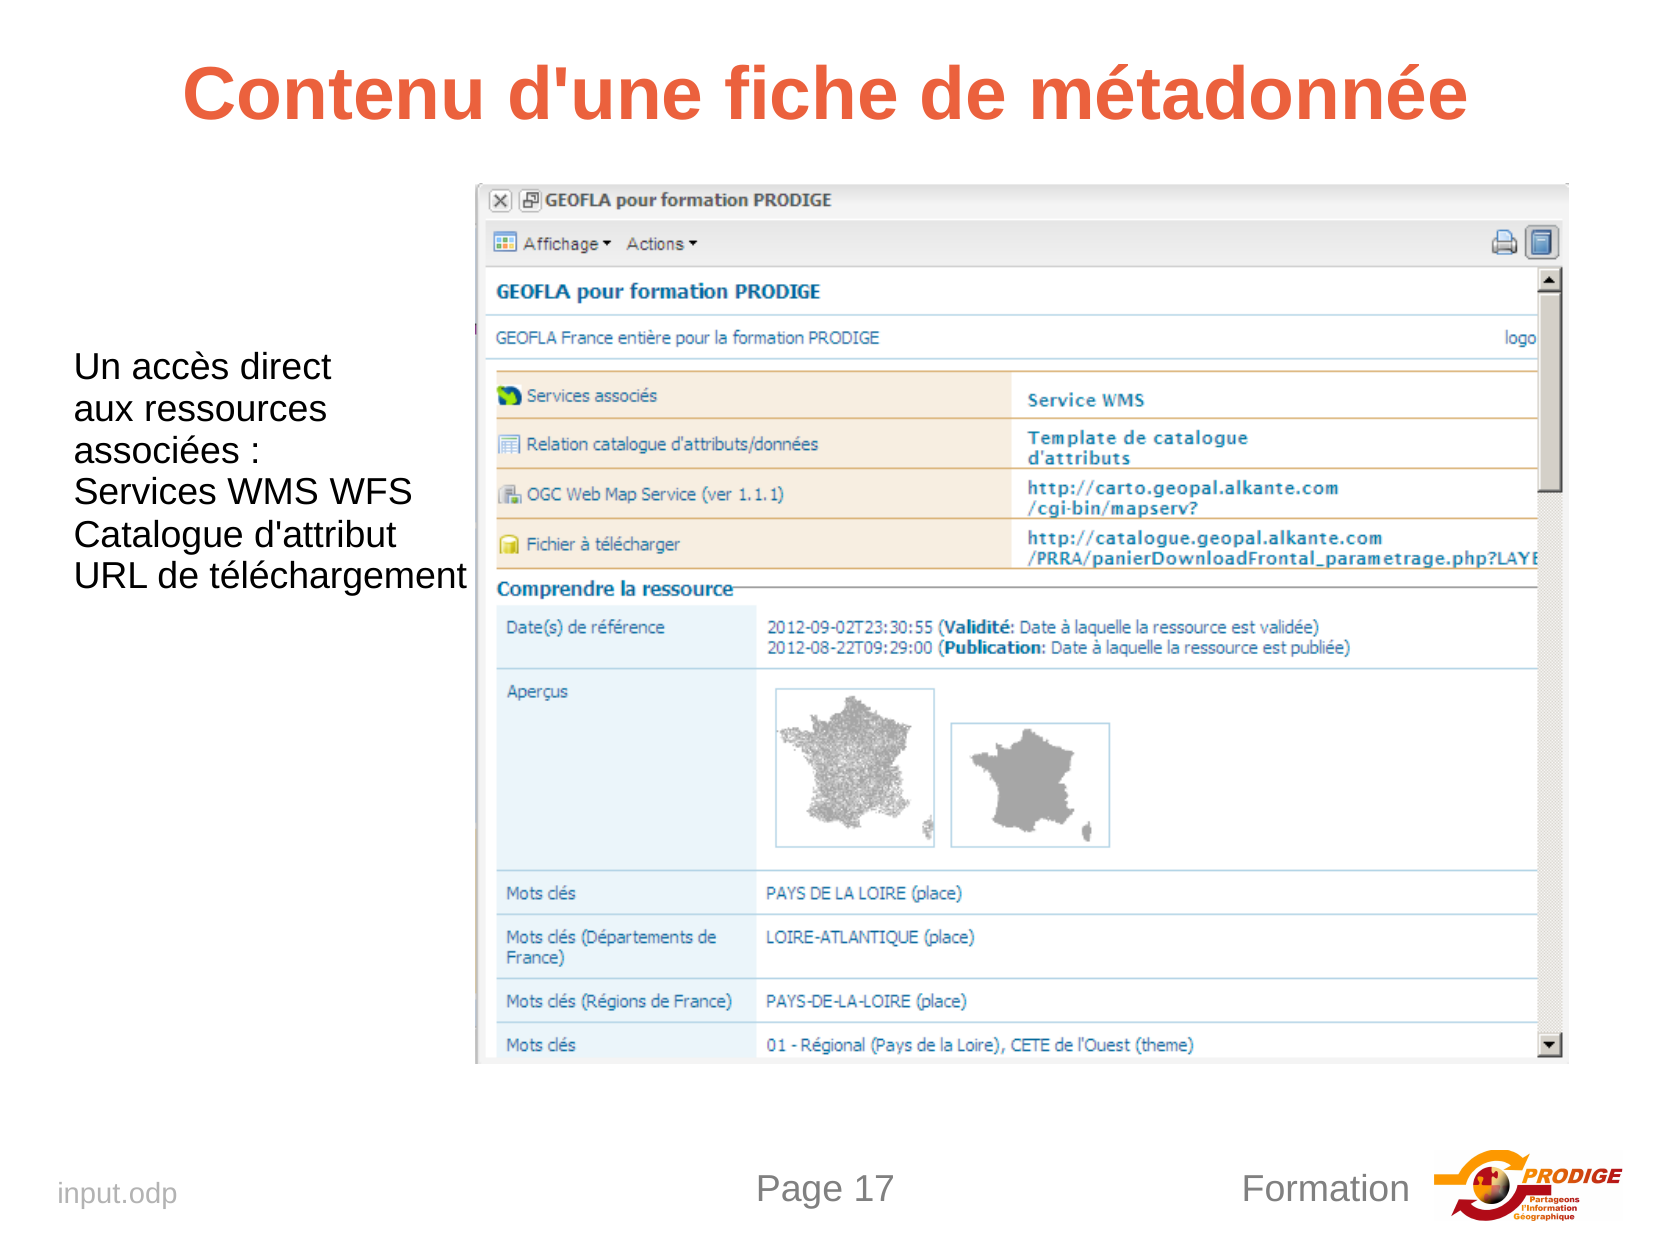

# Contenu d'une fiche de métadonnée
Un accès direct
aux ressources
associées :
Services WMS WFS
Catalogue d'attribut
URL de téléchargement